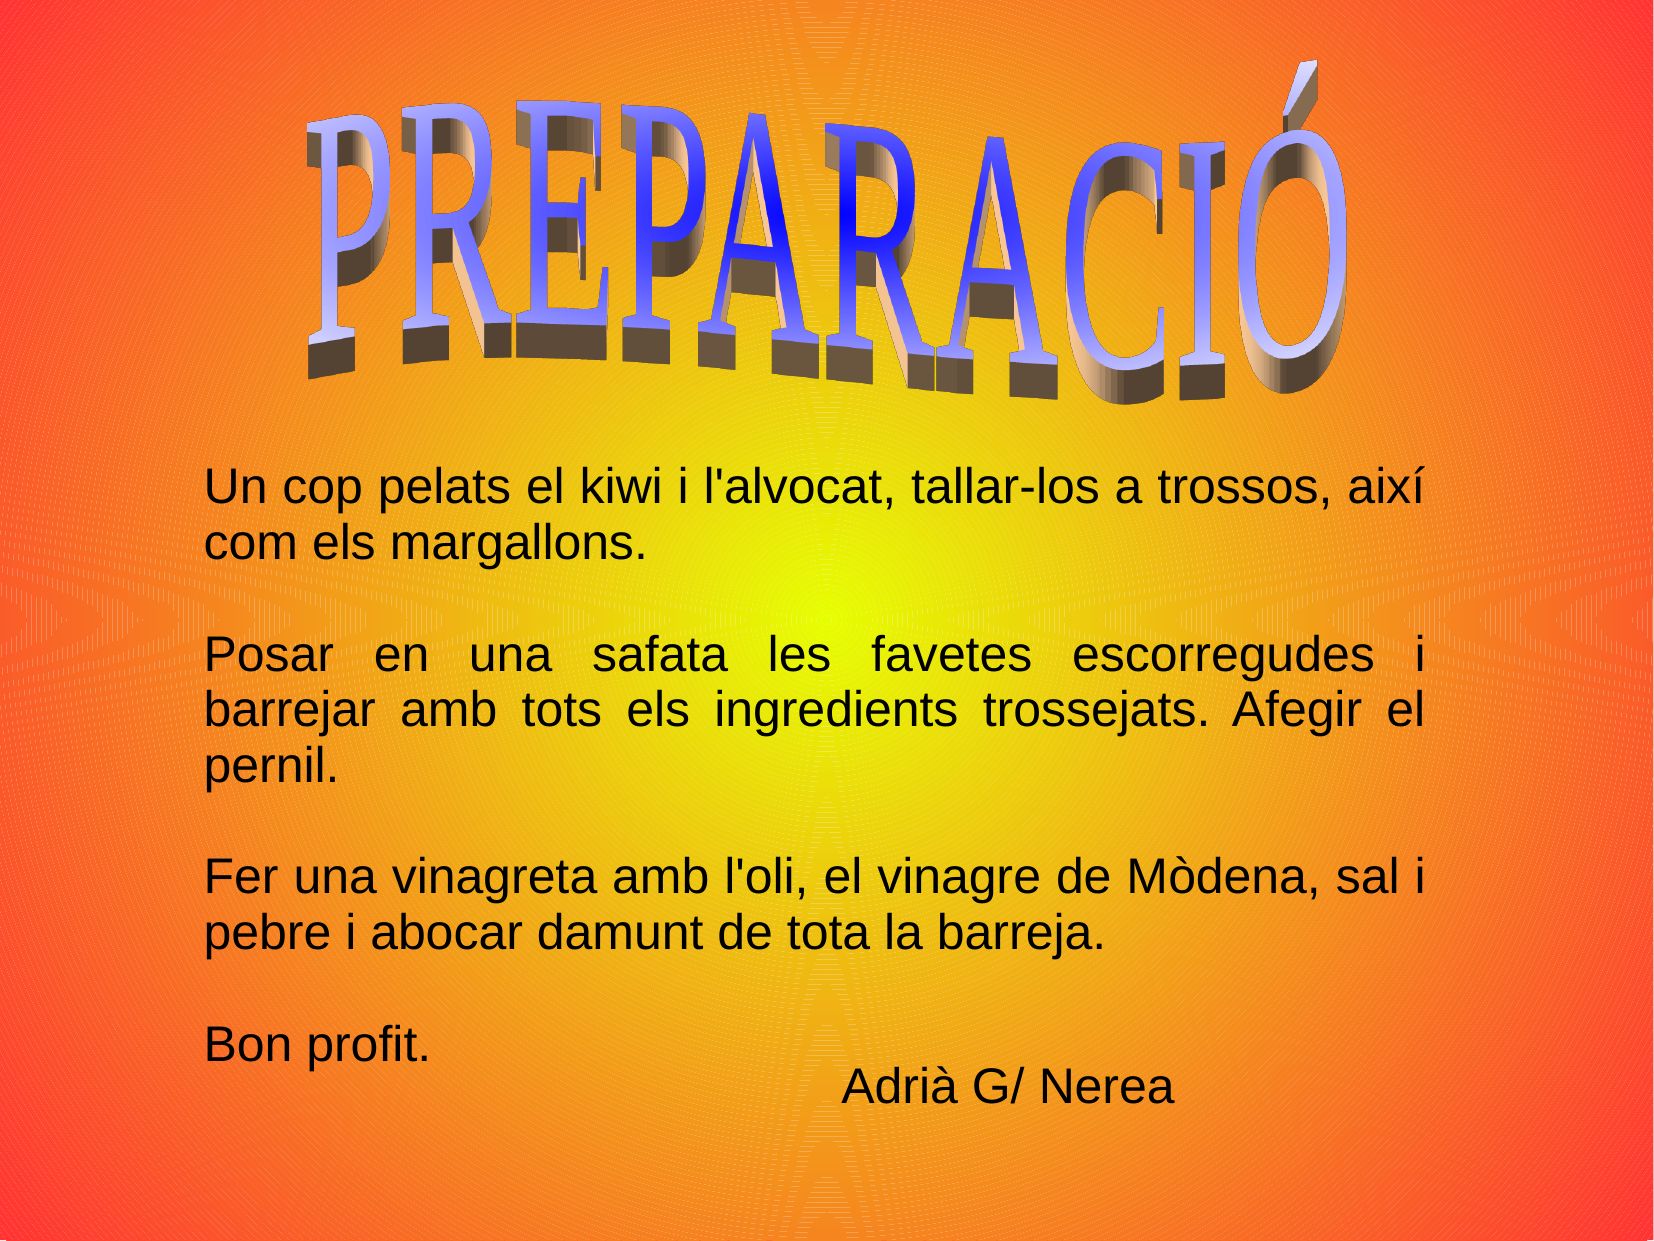

PREPARACIÓ
Un cop pelats el kiwi i l'alvocat, tallar-los a trossos, així com els margallons.
Posar en una safata les favetes escorregudes i barrejar amb tots els ingredients trossejats. Afegir el pernil.
Fer una vinagreta amb l'oli, el vinagre de Mòdena, sal i pebre i abocar damunt de tota la barreja.
Bon profit.
Adrià G/ Nerea